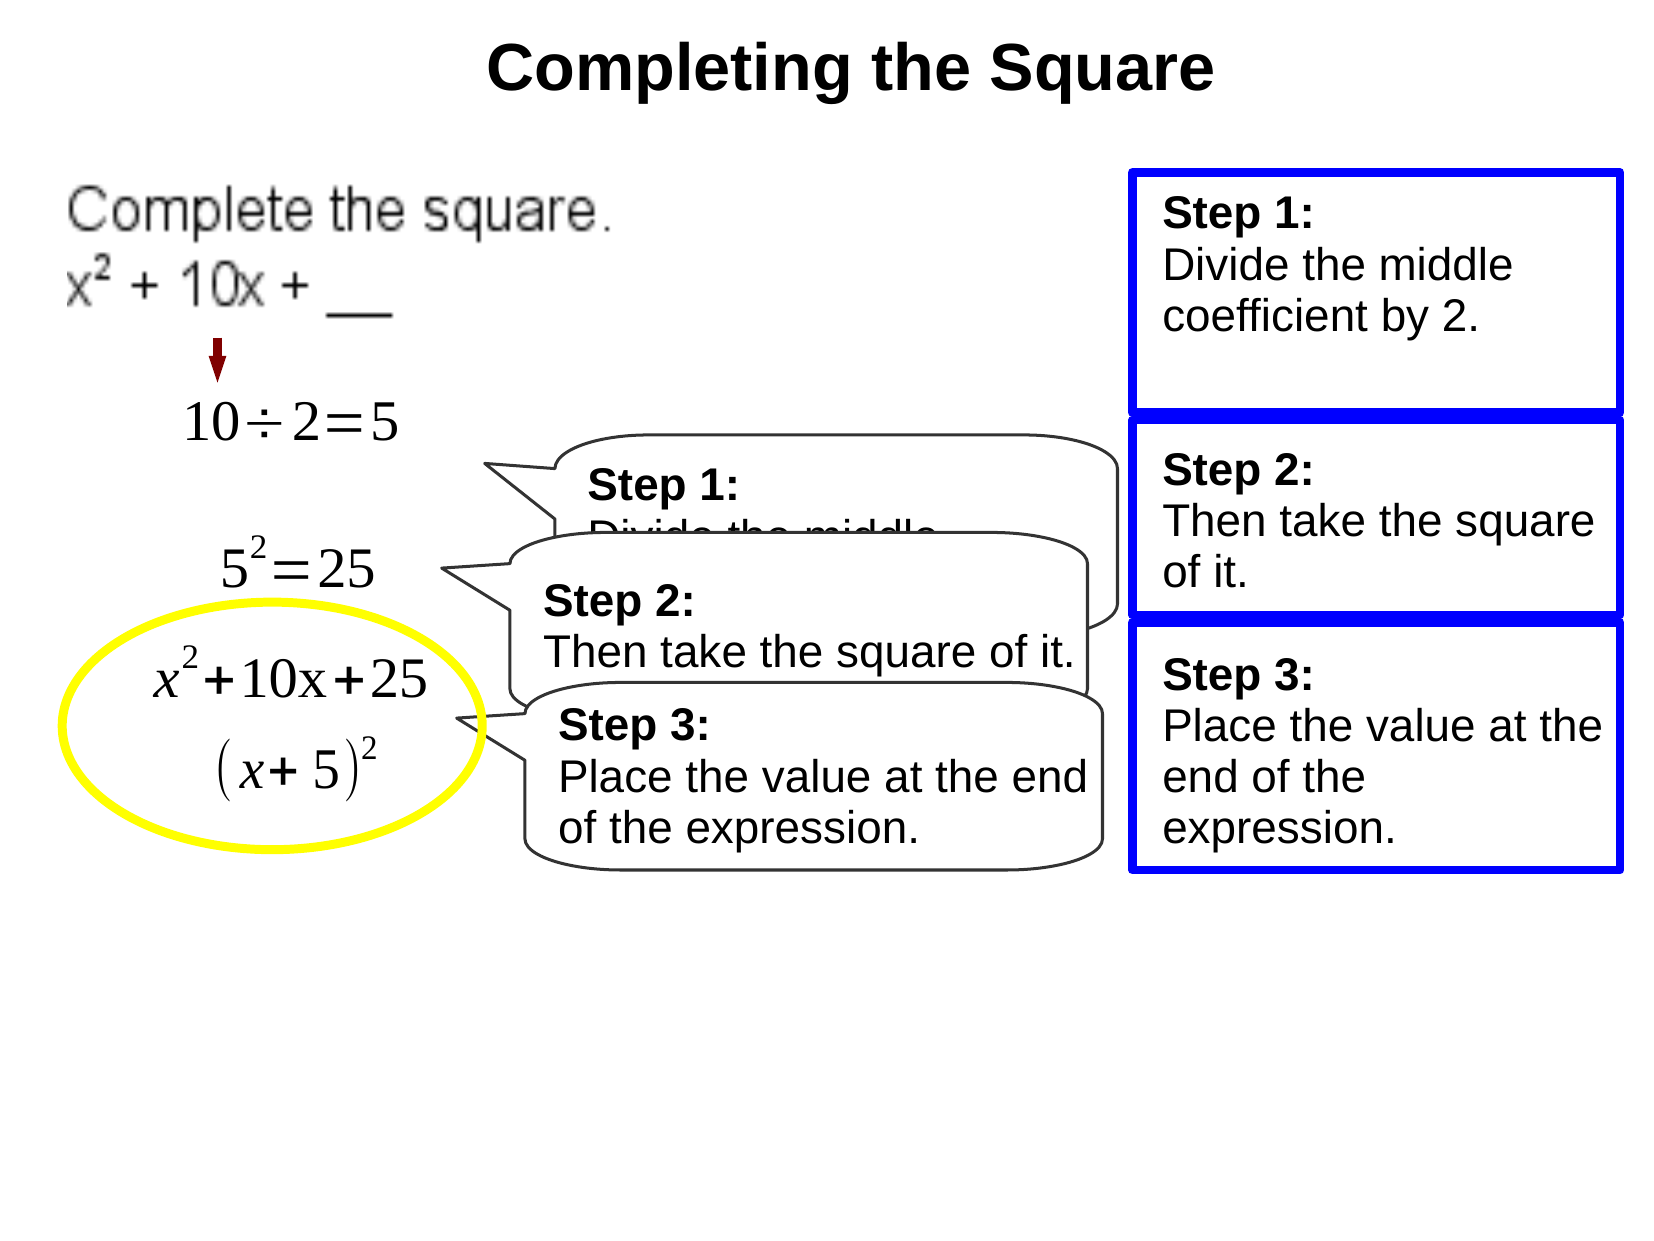

Completing the Square
Step 1:
Divide the middle coefficient by 2.
Step 2:
Then take the square of it.
Step 3:
Place the value at the end of the expression.
Step 1:
Divide the middle
coefficient by 2.
Step 2:
Then take the square of it.
Step 3:
Place the value at the end
of the expression.